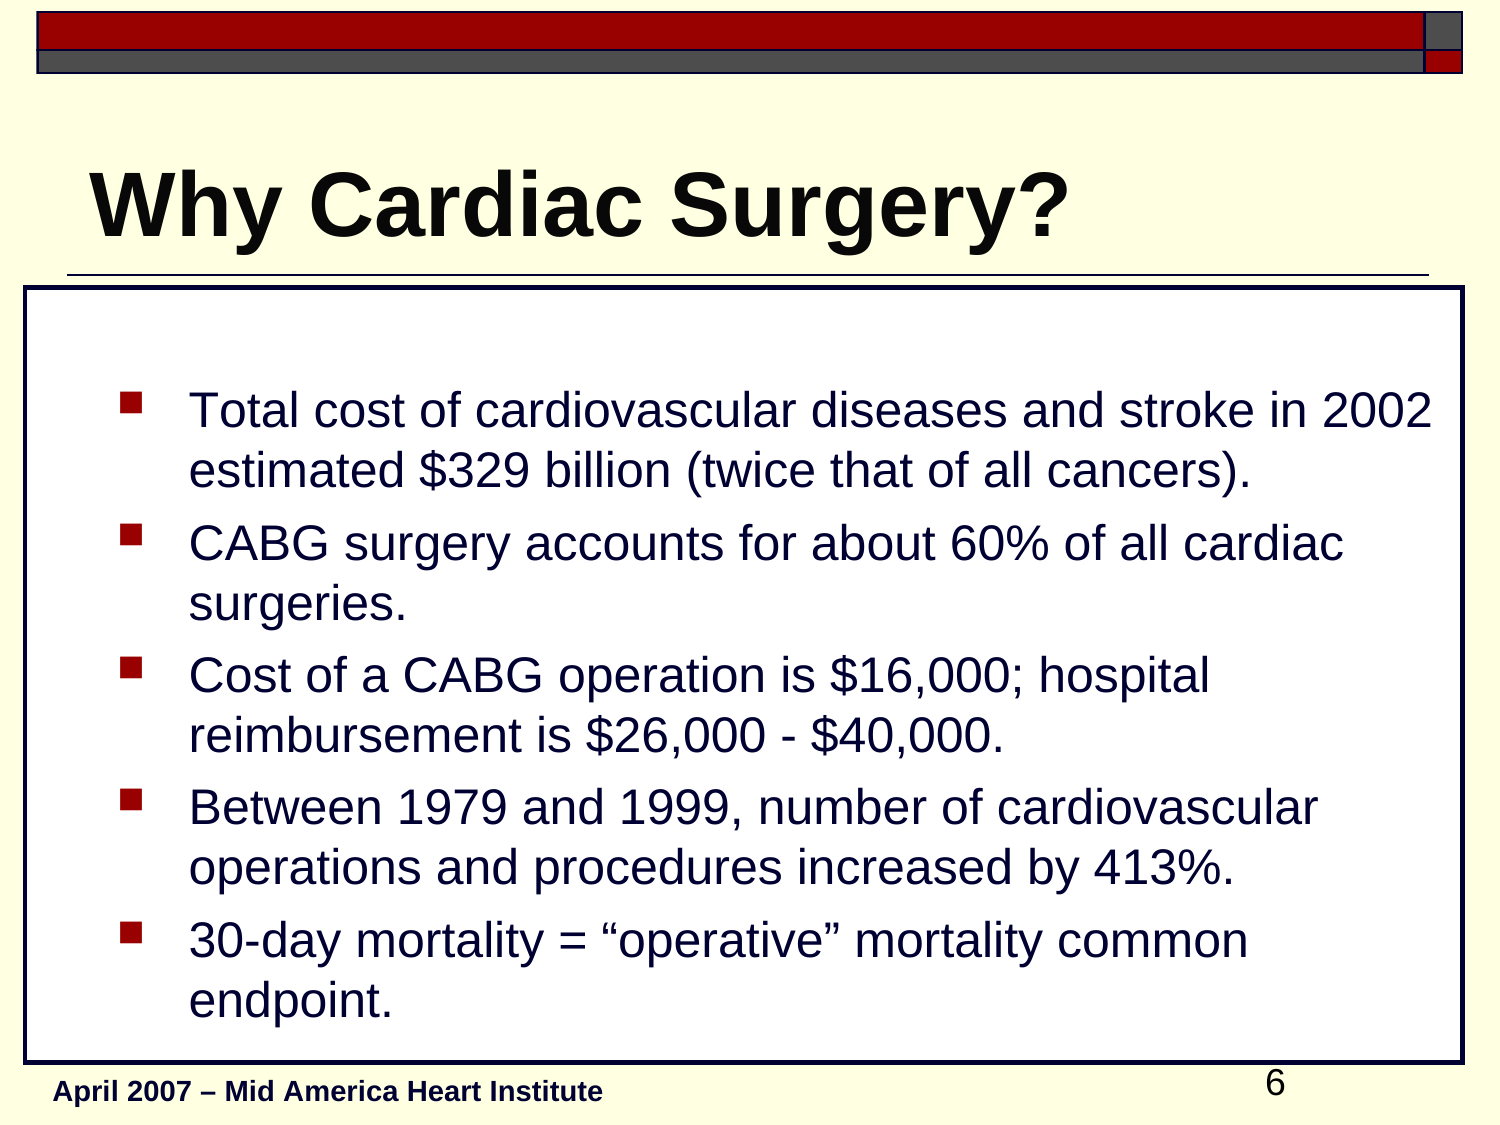

# Why Cardiac Surgery?
Total cost of cardiovascular diseases and stroke in 2002 estimated $329 billion (twice that of all cancers).
CABG surgery accounts for about 60% of all cardiac surgeries.
Cost of a CABG operation is $16,000; hospital reimbursement is $26,000 - $40,000.
Between 1979 and 1999, number of cardiovascular operations and procedures increased by 413%.
30-day mortality = “operative” mortality common endpoint.
6